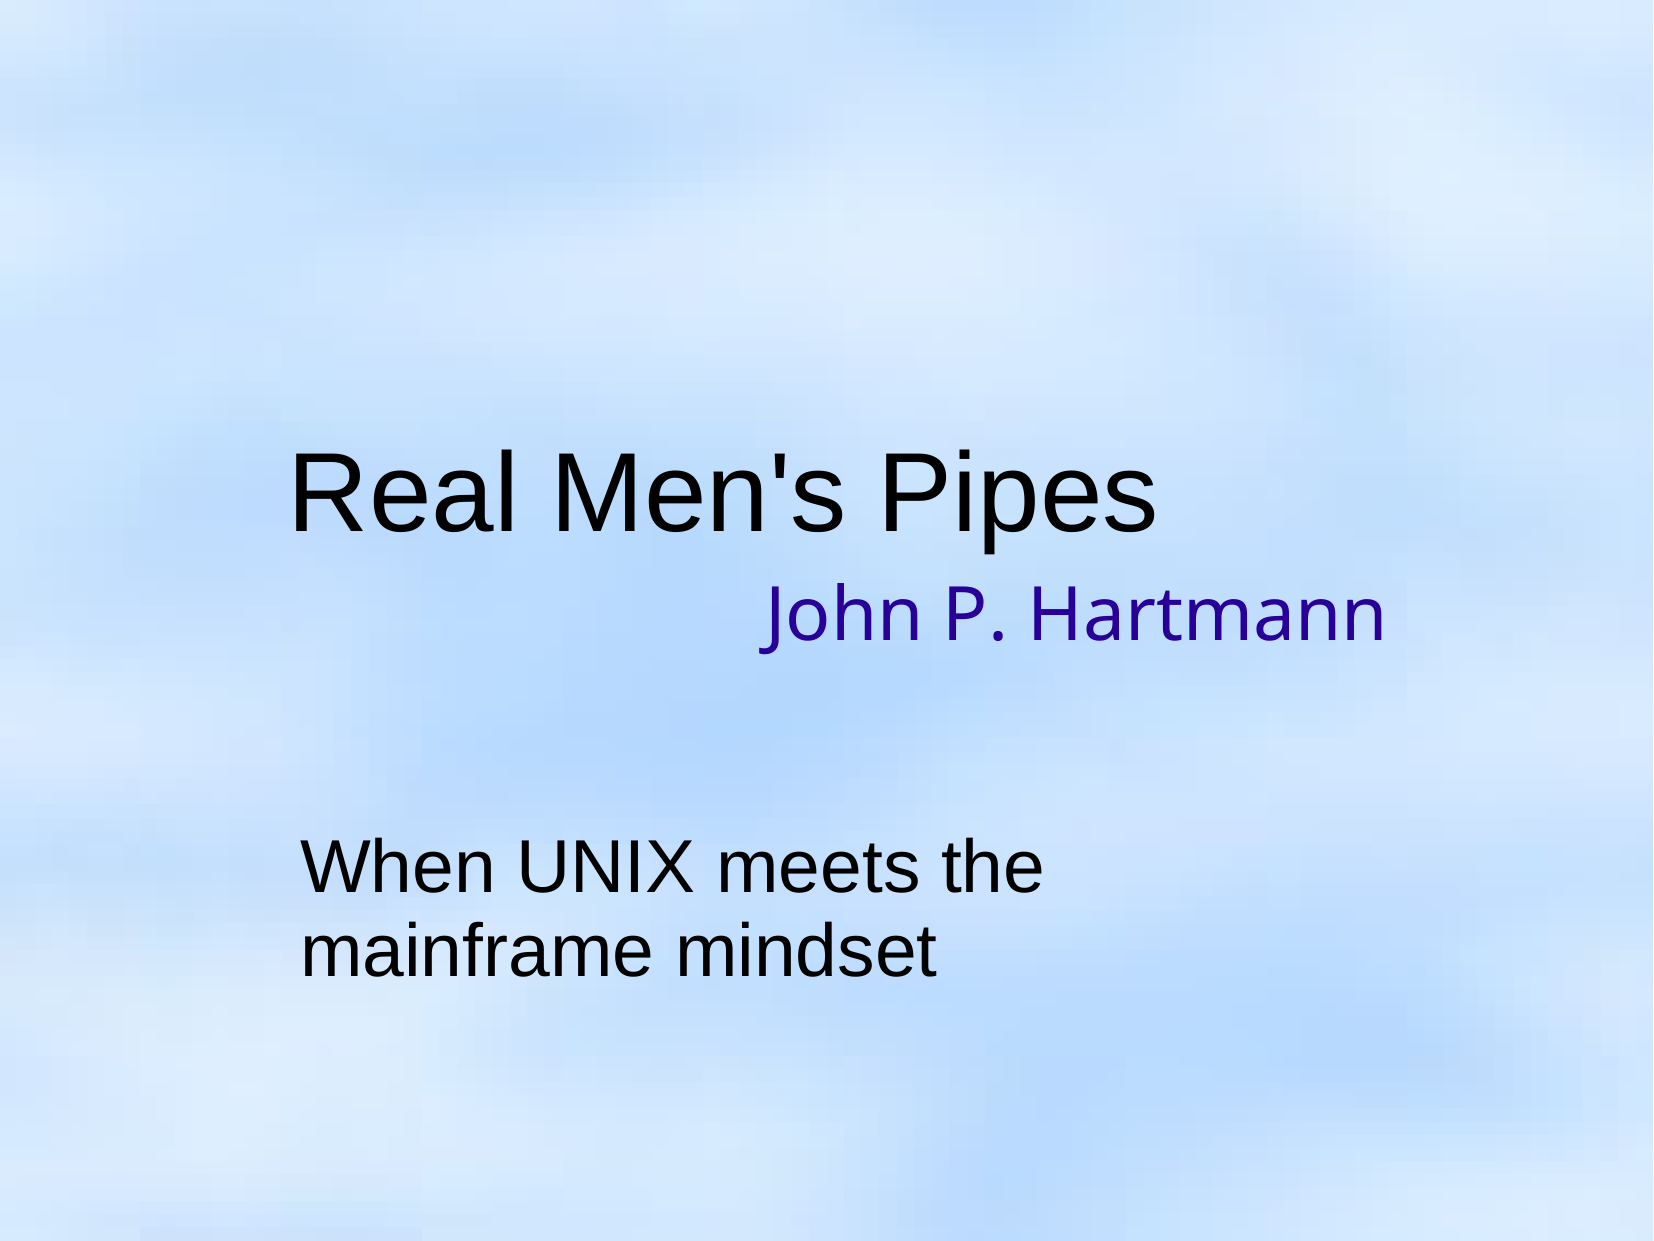

# Real Men's Pipes
John P. Hartmann
When UNIX meets the
mainframe mindset